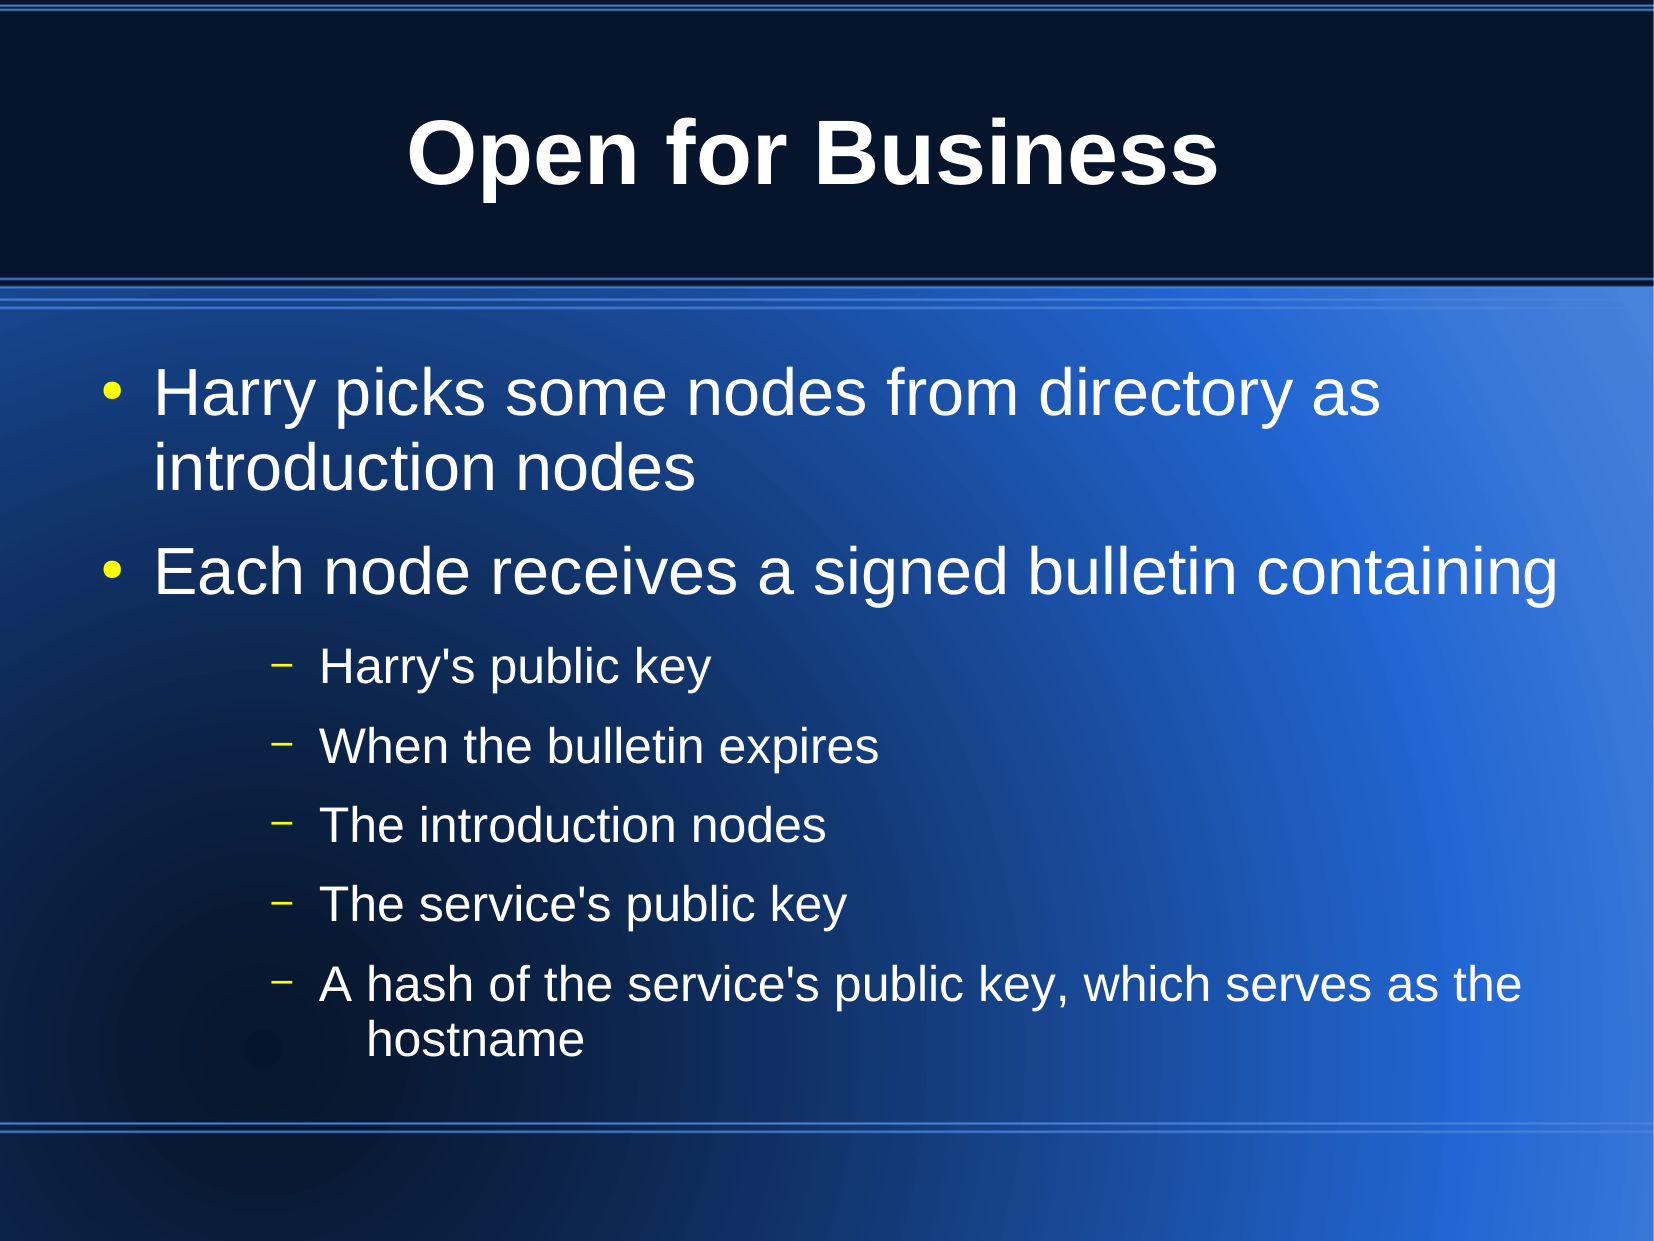

# Open for Business
Harry picks some nodes from directory as introduction nodes
Each node receives a signed bulletin containing
Harry's public key
When the bulletin expires
The introduction nodes
The service's public key
A hash of the service's public key, which serves as the hostname